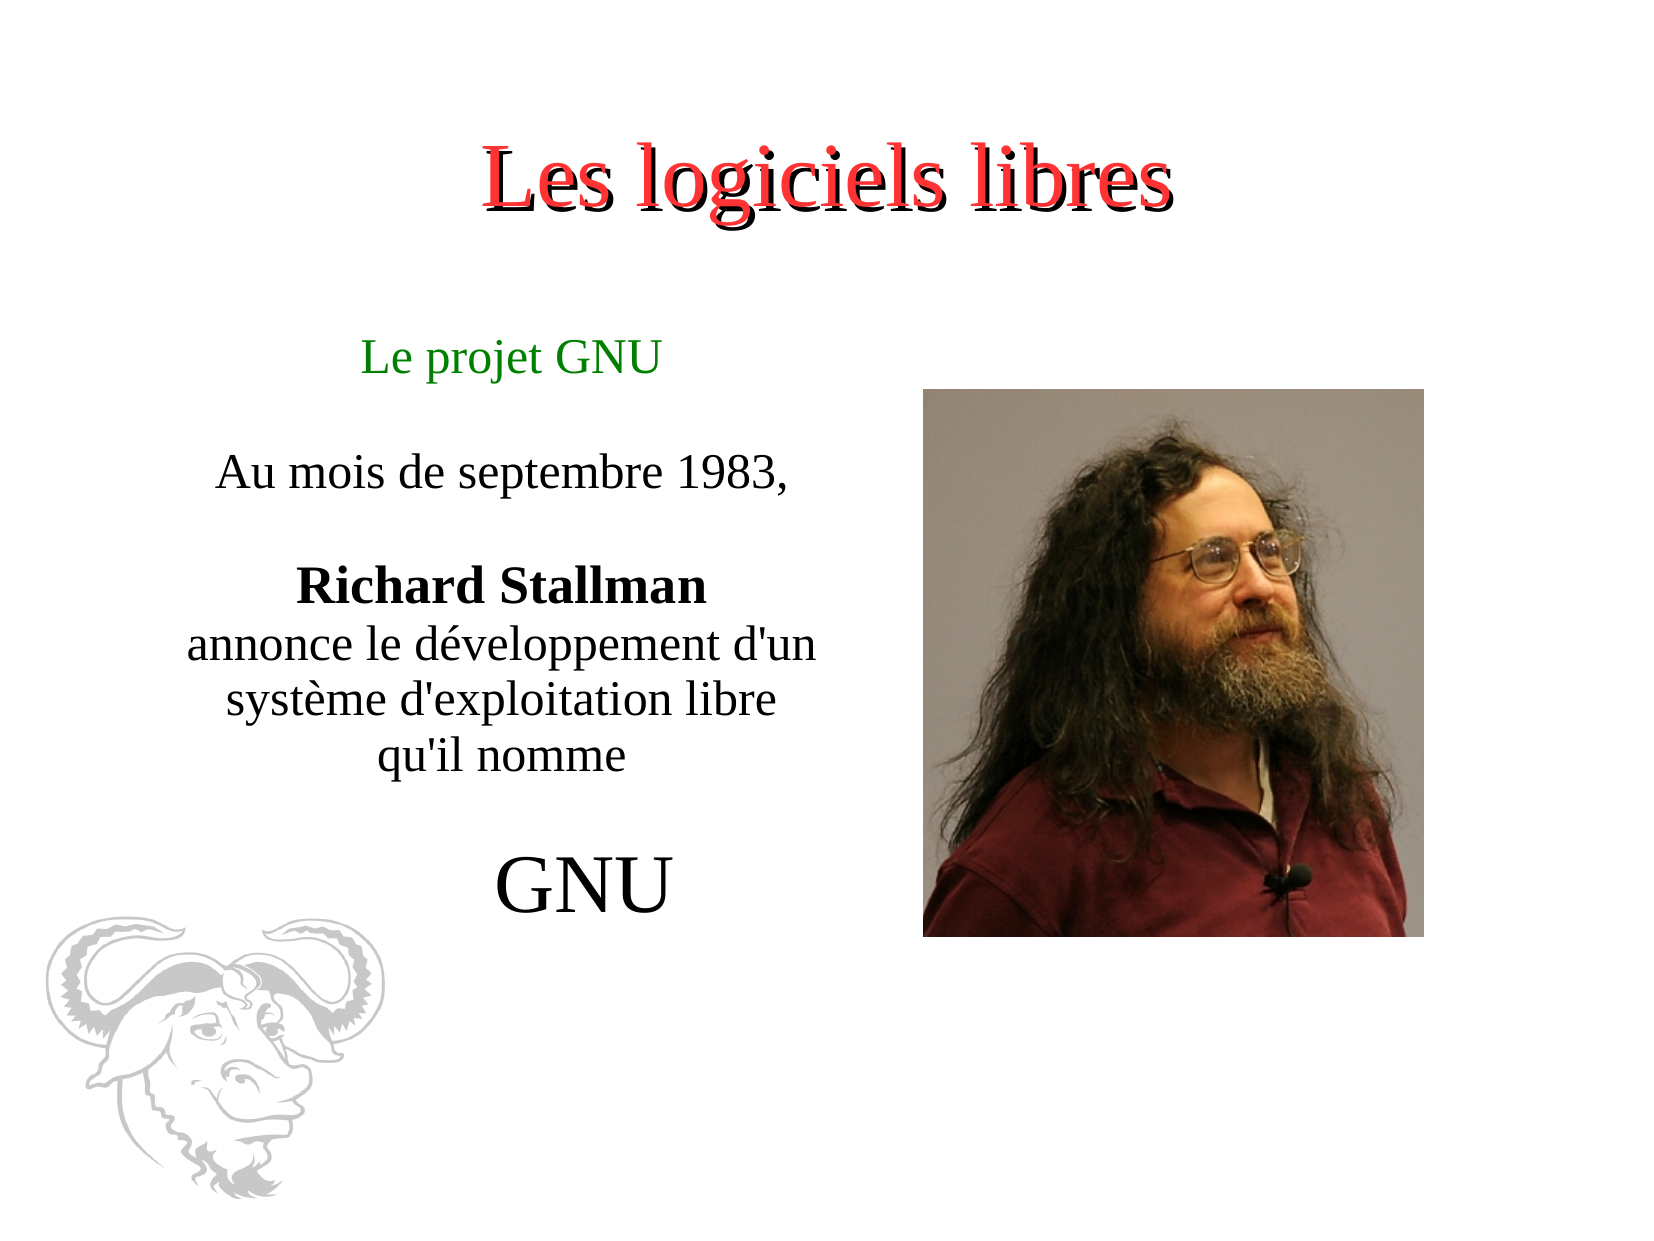

# Les logiciels libres
Le projet GNU
Au mois de septembre 1983,
Richard Stallman
annonce le développement d'un système d'exploitation libre qu'il nomme
 GNU